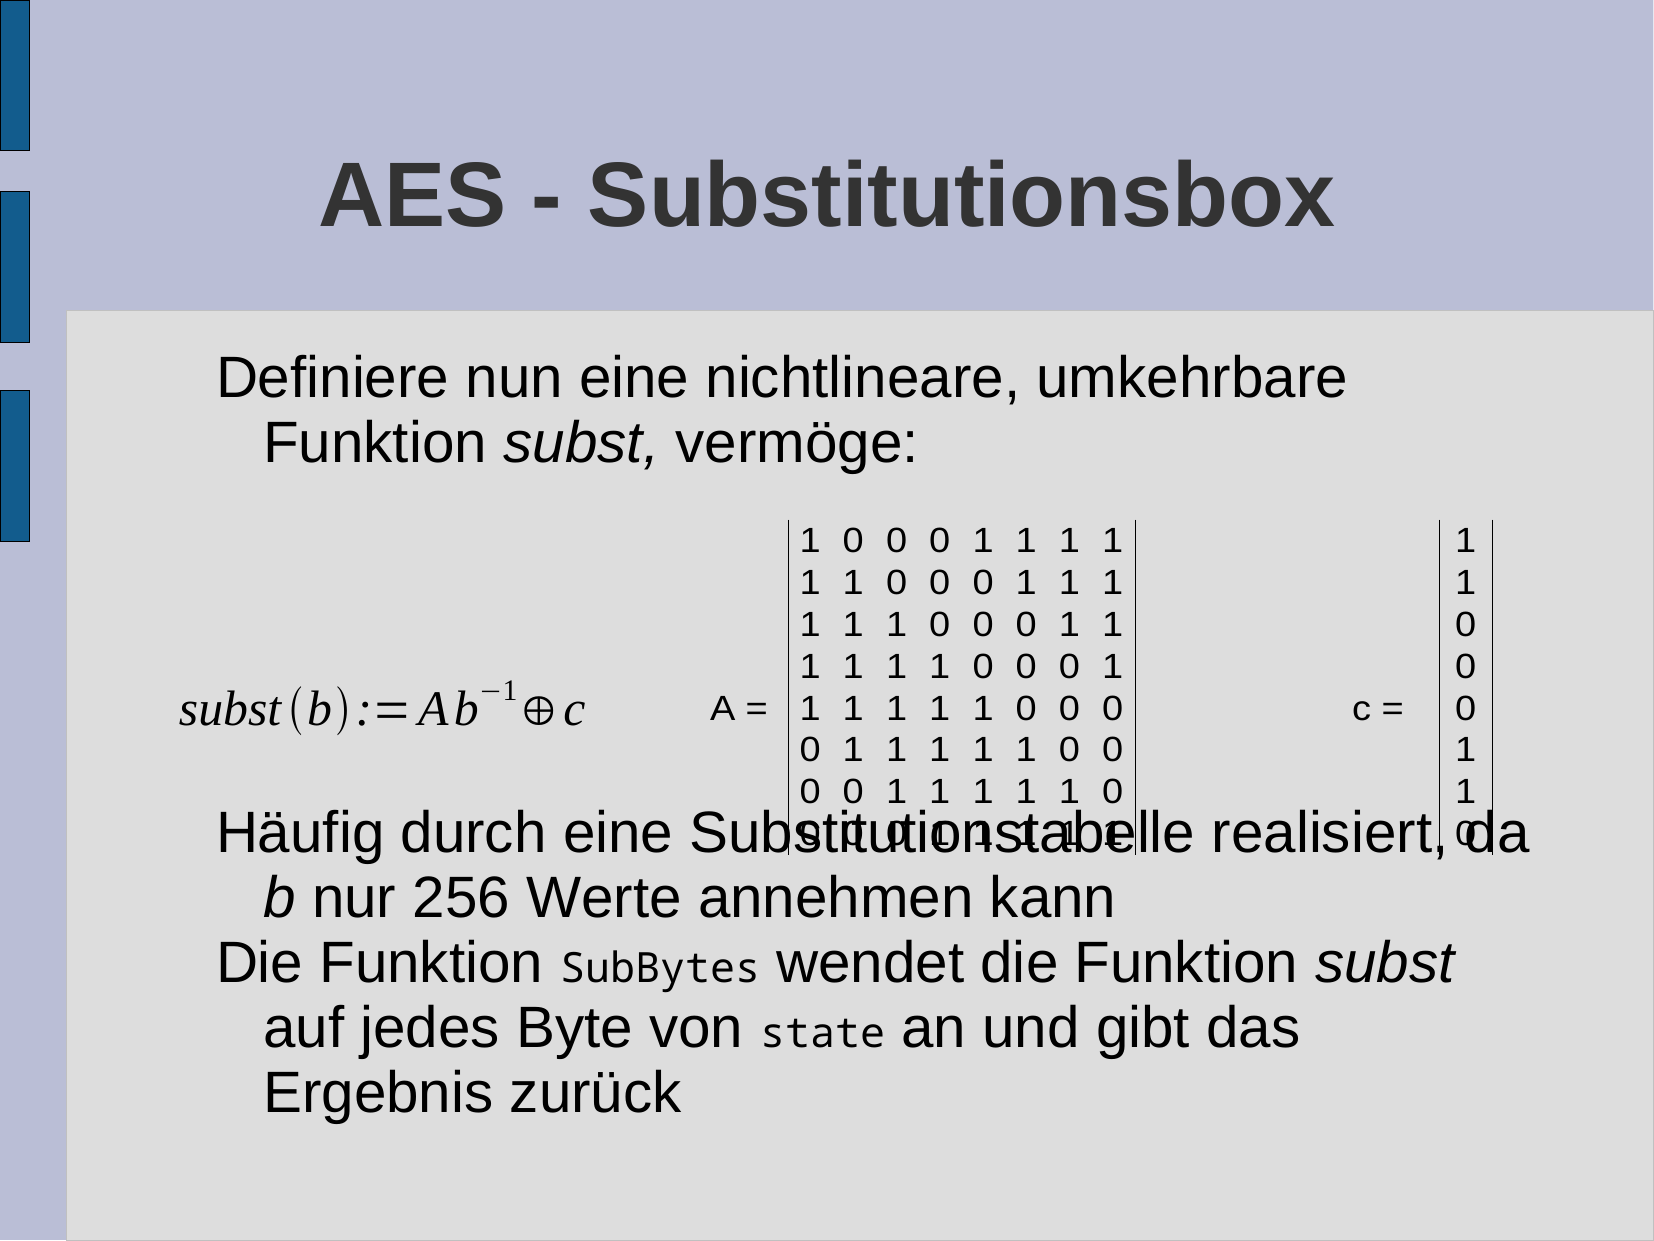

# AES - Substitutionsbox
Definiere nun eine nichtlineare, umkehrbare Funktion subst, vermöge:
Häufig durch eine Substitutionstabelle realisiert, da b nur 256 Werte annehmen kann
Die Funktion SubBytes wendet die Funktion subst auf jedes Byte von state an und gibt das Ergebnis zurück